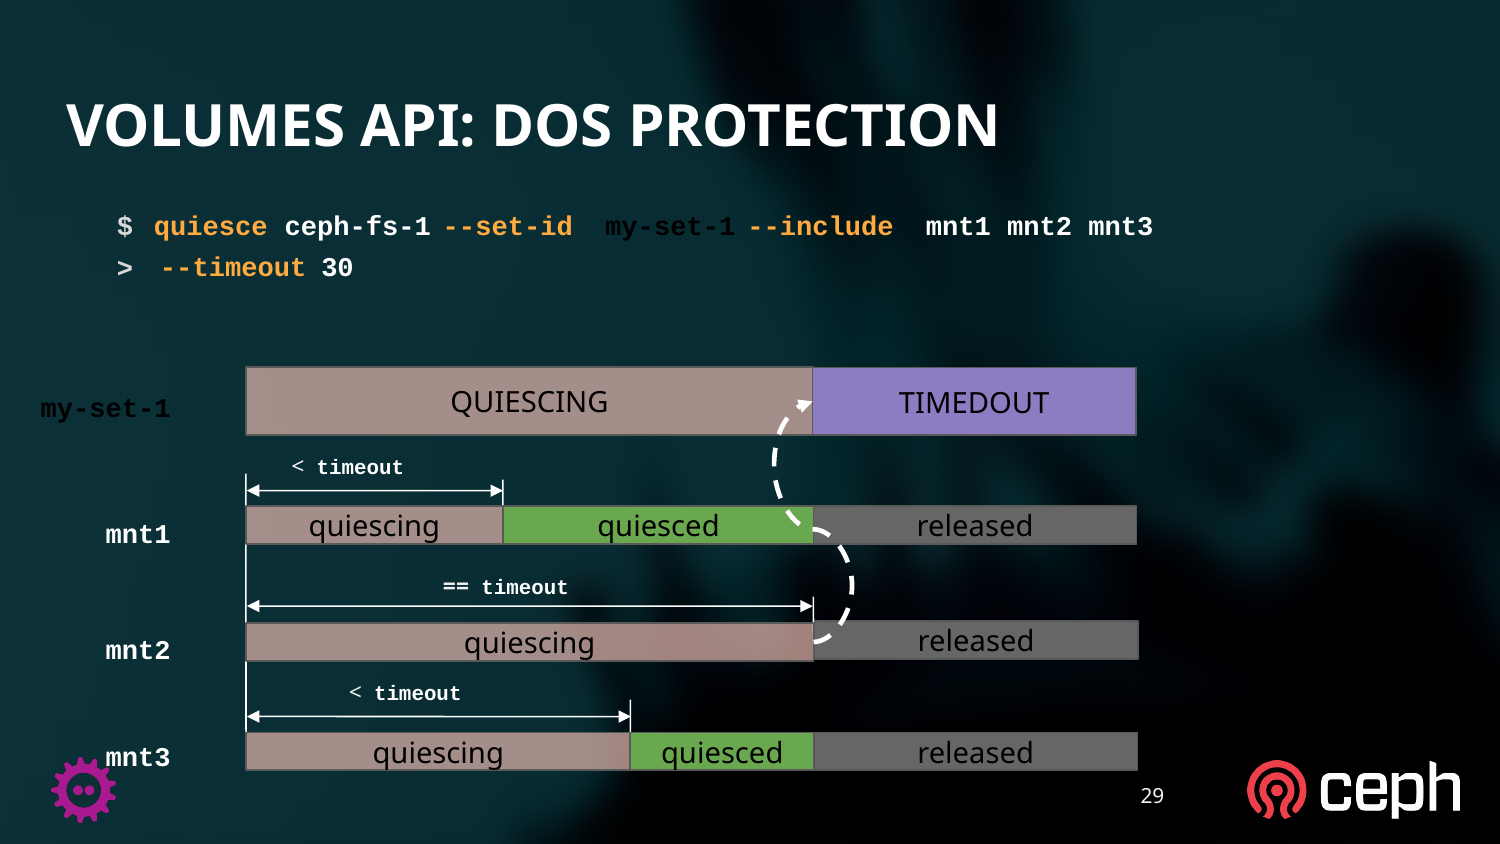

# VOLUMES API: DOS PROTECTION
$
quiesce
ceph-fs-1
--set-id my-set-1
--include
mnt1 mnt2 mnt3
>
--timeout
30
QUIESCING
my-set-1
TIMEDOUT
< timeout
mnt1
quiescing
quiesced
released
== timeout
released
mnt2
quiescing
< timeout
mnt3
quiescing
quiesced
released